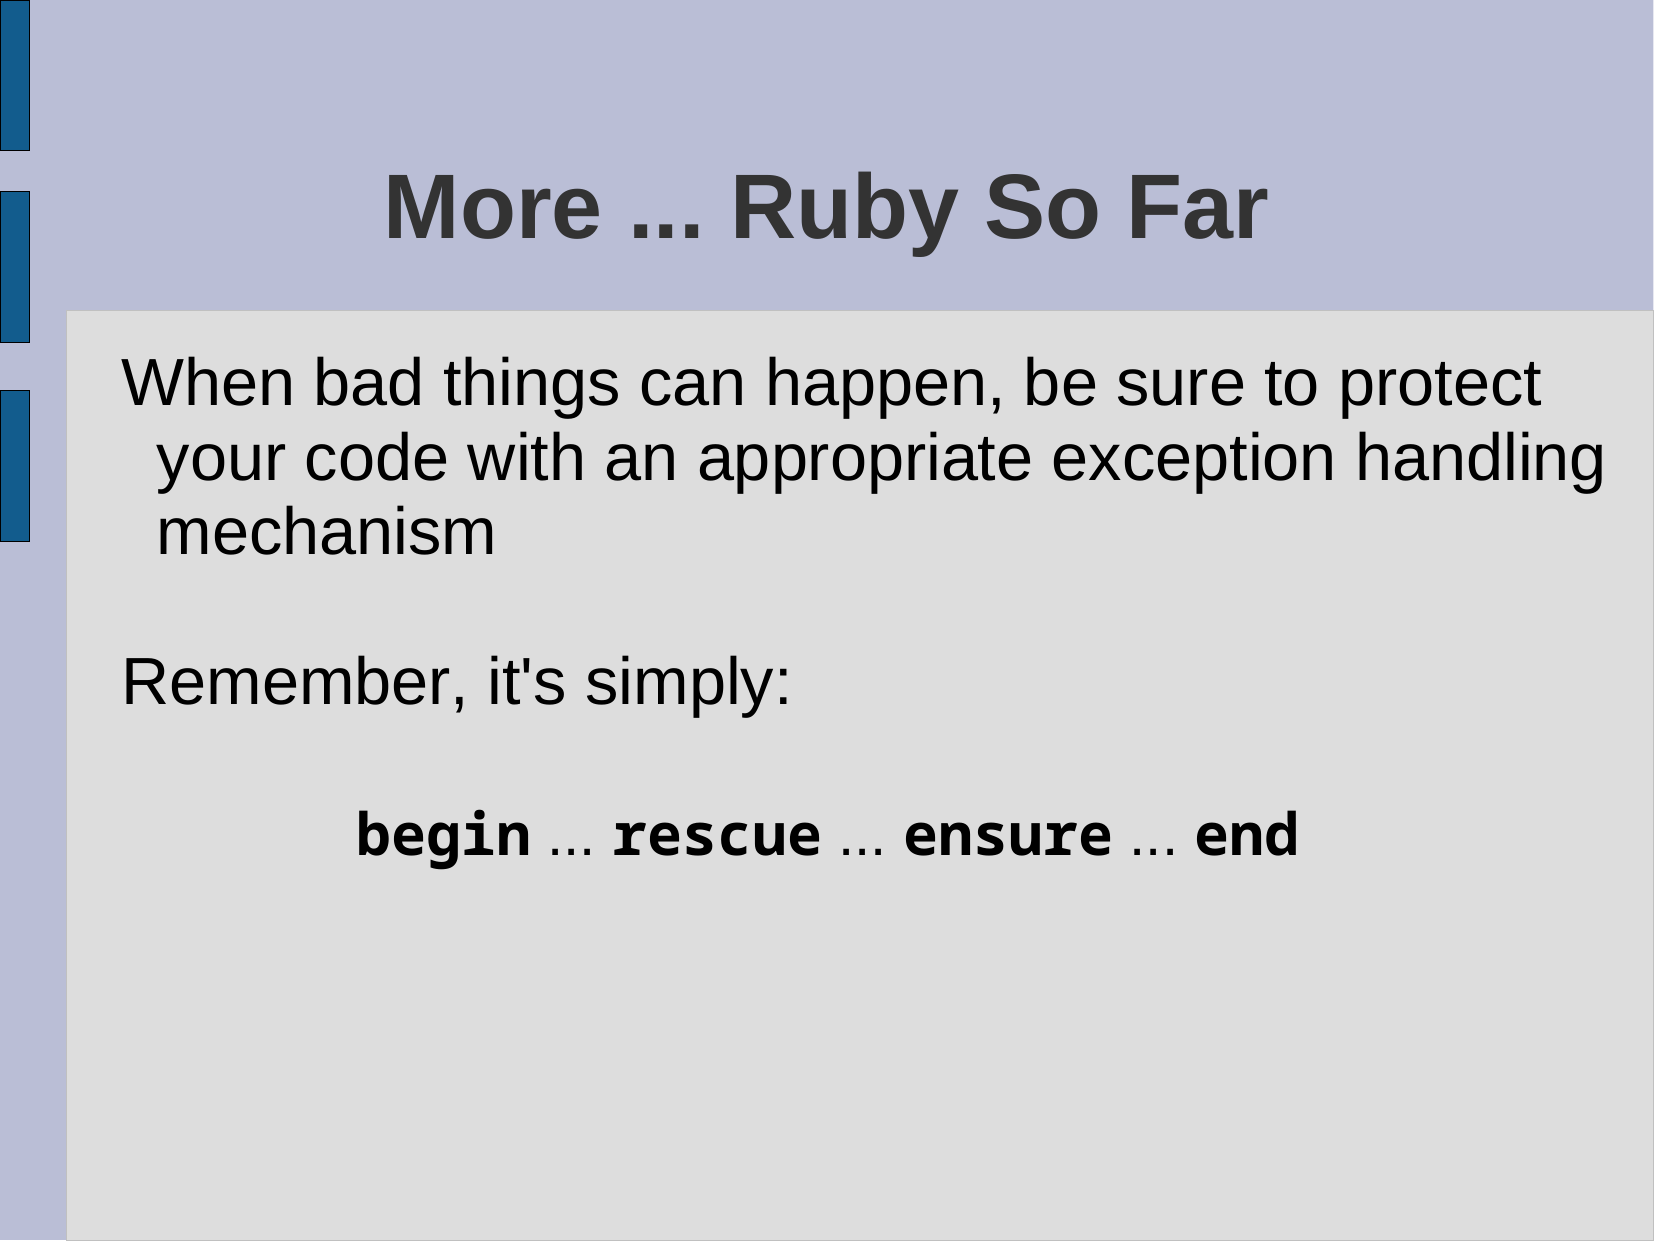

# More ... Ruby So Far
When bad things can happen, be sure to protect your code with an appropriate exception handling mechanism
Remember, it's simply:
 begin ... rescue ... ensure ... end